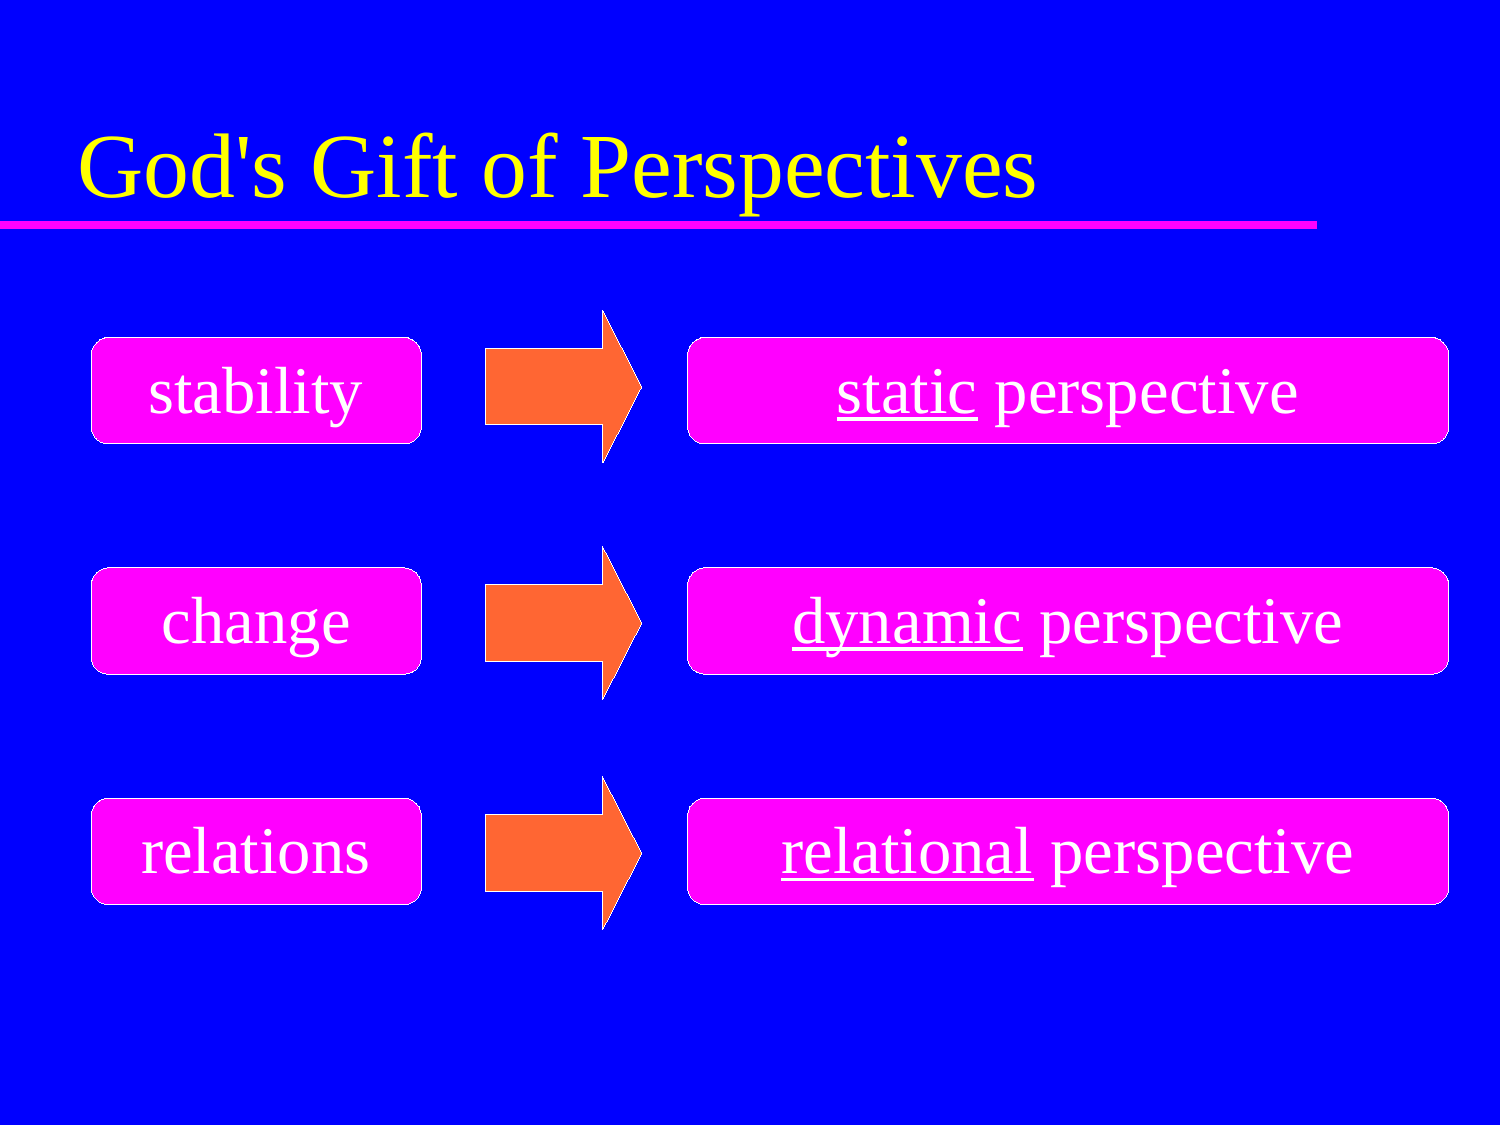

# God's Gift of Perspectives
static perspective
stability
dynamic perspective
change
relational perspective
relations